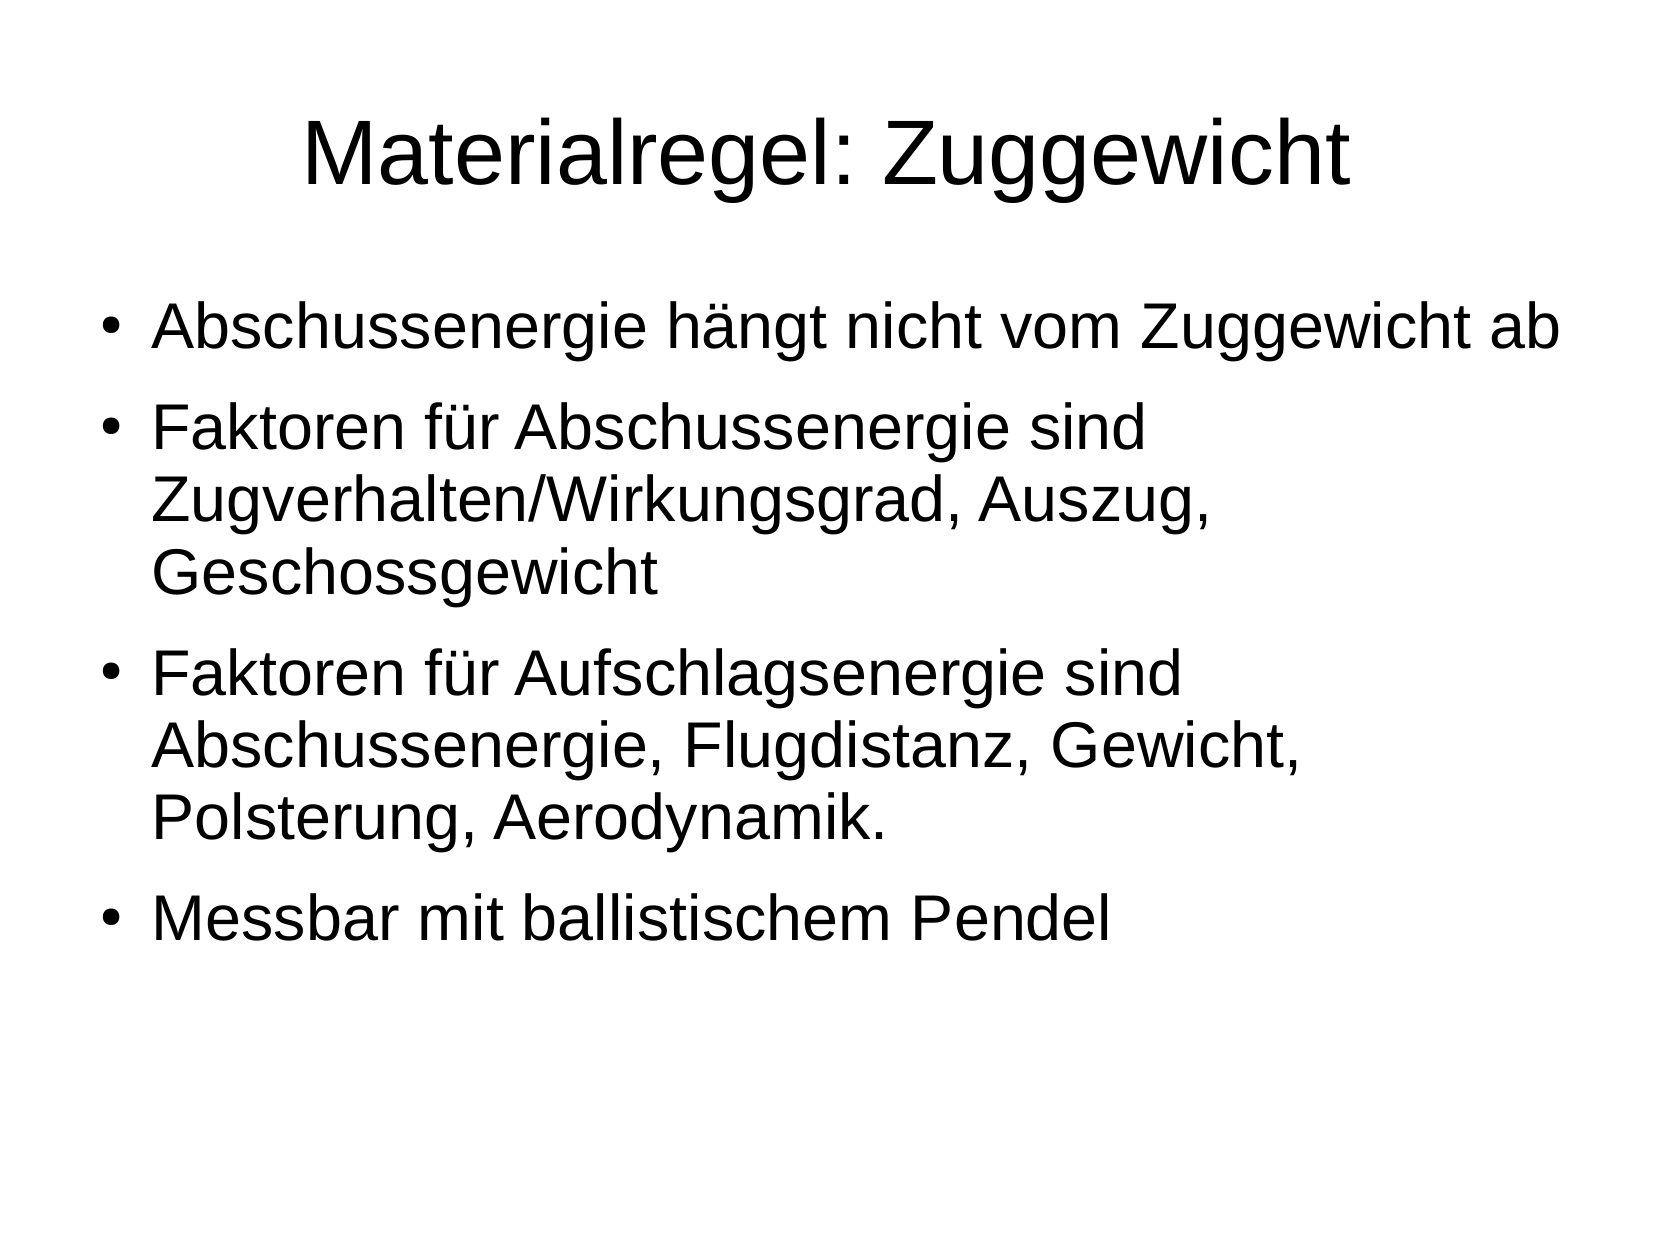

# Materialregel: Zuggewicht
Abschussenergie hängt nicht vom Zuggewicht ab
Faktoren für Abschussenergie sind Zugverhalten/Wirkungsgrad, Auszug, Geschossgewicht
Faktoren für Aufschlagsenergie sind Abschussenergie, Flugdistanz, Gewicht, Polsterung, Aerodynamik.
Messbar mit ballistischem Pendel